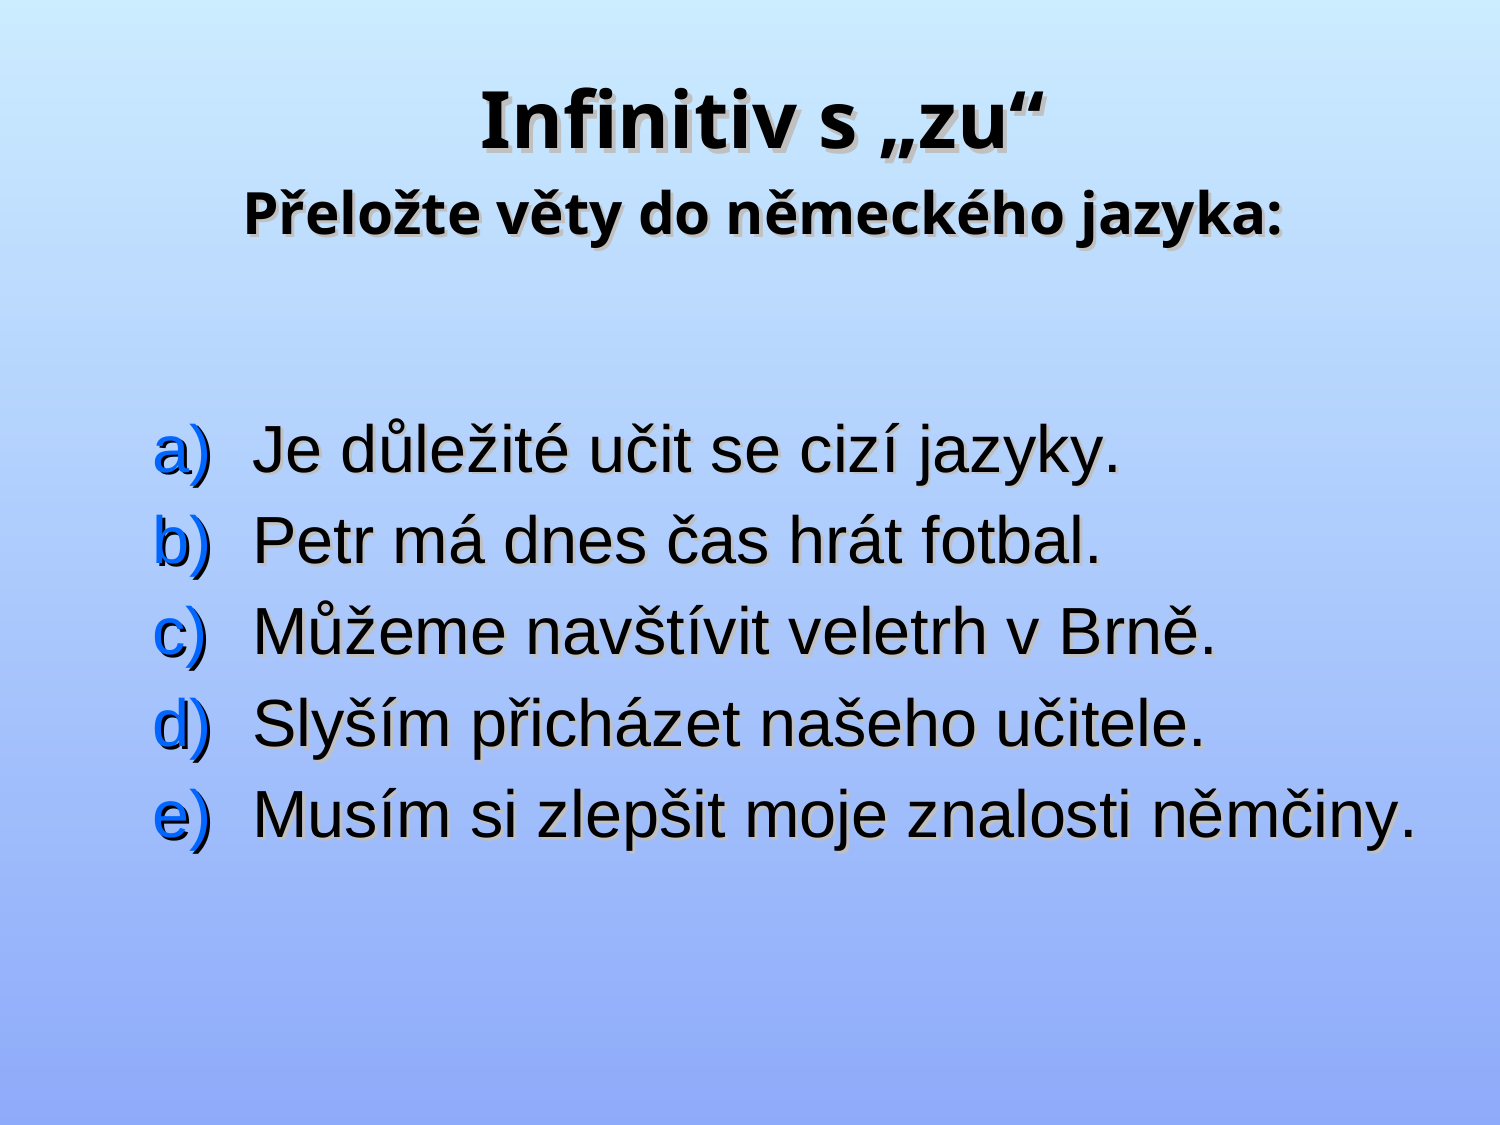

# Infinitiv s „zu“ Přeložte věty do německého jazyka:
Je důležité učit se cizí jazyky.
Petr má dnes čas hrát fotbal.
Můžeme navštívit veletrh v Brně.
Slyším přicházet našeho učitele.
Musím si zlepšit moje znalosti němčiny.